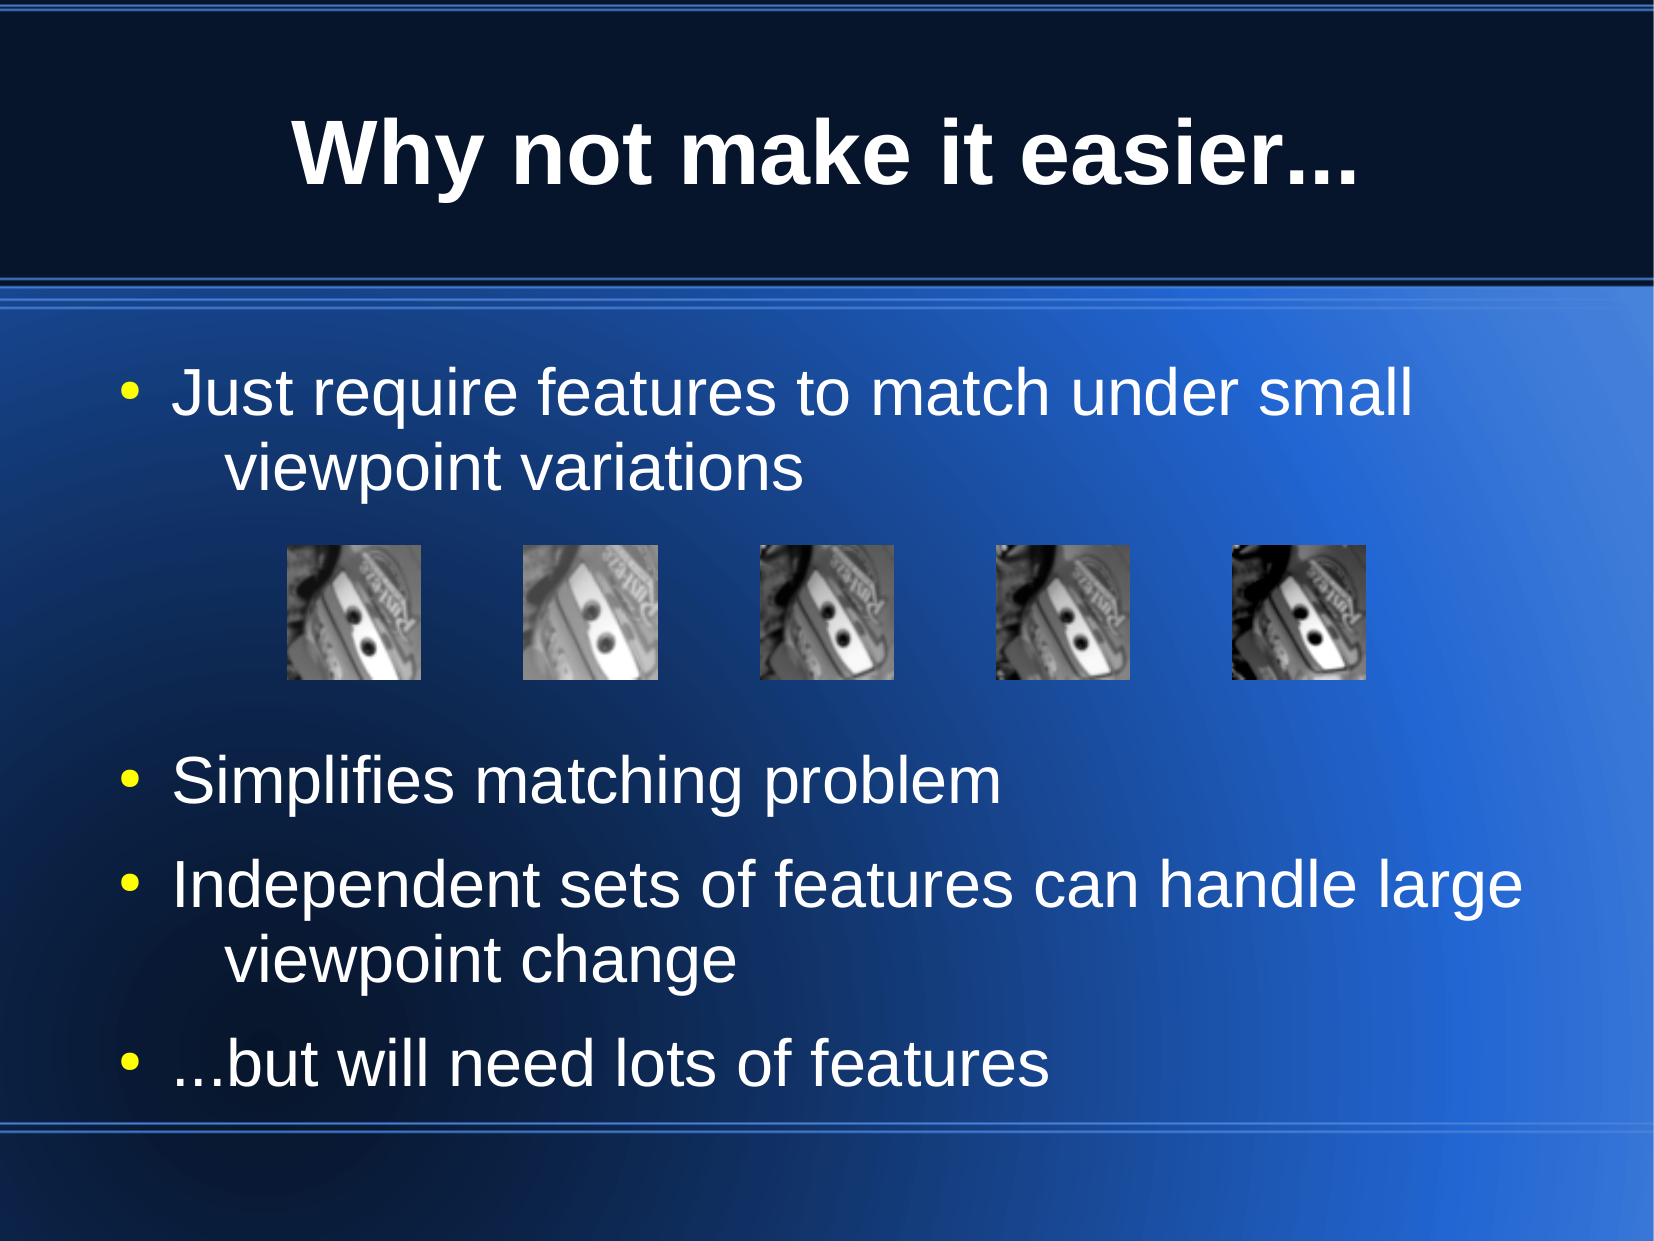

# Why not make it easier...
Just require features to match under small viewpoint variations
Simplifies matching problem
Independent sets of features can handle large viewpoint change
...but will need lots of features